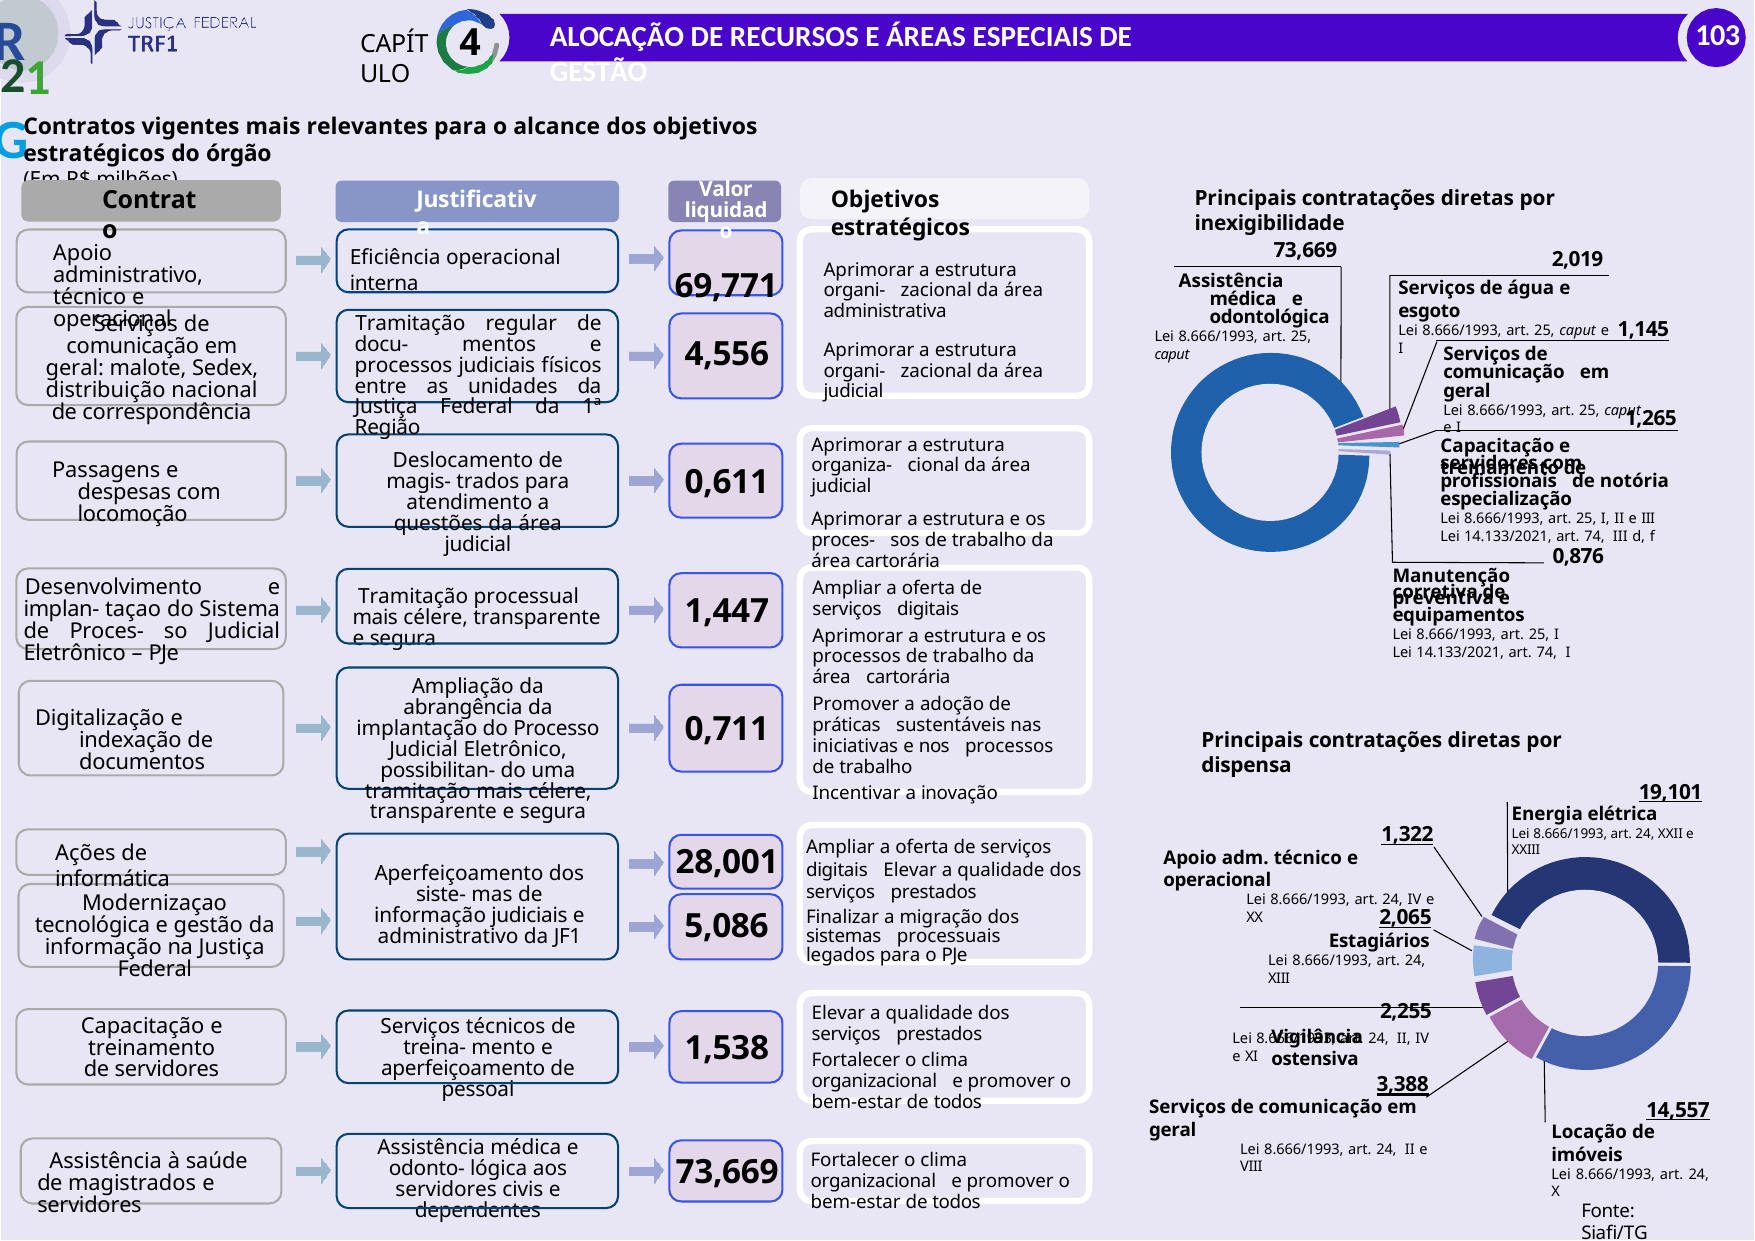

RG
103
21
ALOCAÇÃO DE RECURSOS E ÁREAS ESPECIAIS DE GESTÃO
4
CAPÍTULO
Contratos vigentes mais relevantes para o alcance dos objetivos estratégicos do órgão
(Em R$ milhões)
Valor liquidado
69,771
Contrato
Justificativa
Objetivos estratégicos
Principais contratações diretas por inexigibilidade
73,669
Apoio administrativo, técnico e operacional
Eficiência operacional interna
2,019
Aprimorar a estrutura organi- zacional da área administrativa
Aprimorar a estrutura organi- zacional da área judicial
Assistência médica e odontológica
Lei 8.666/1993, art. 25, caput
Serviços de água e esgoto
Lei 8.666/1993, art. 25, caput e I
Serviços de comunicação em geral: malote, Sedex, distribuição nacional de correspondência
Tramitação regular de docu- mentos e processos judiciais físicos entre as unidades da Justiça Federal da 1ª Região
1,145
4,556
Serviços de comunicação em geral
Lei 8.666/1993, art. 25, caput e I
1,265
Aprimorar a estrutura organiza- cional da área judicial
Aprimorar a estrutura e os proces- sos de trabalho da área cartorária
Capacitação e treinamento de
Deslocamento de magis- trados para atendimento a questões da área judicial
servidores com profissionais de notória especialização
Lei 8.666/1993, art. 25, I, II e III
Lei 14.133/2021, art. 74, III d, f
Passagens e despesas com locomoção
0,611
0,876
Manutenção preventiva e
Desenvolvimento e implan- taçao do Sistema de Proces- so Judicial Eletrônico – PJe
Ampliar a oferta de serviços digitais
Aprimorar a estrutura e os processos de trabalho da área cartorária
Promover a adoção de práticas sustentáveis nas iniciativas e nos processos de trabalho
Incentivar a inovação
corretiva de equipamentos
Lei 8.666/1993, art. 25, I
Lei 14.133/2021, art. 74, I
Tramitação processual mais célere, transparente e segura
1,447
Ampliação da abrangência da implantação do Processo
Judicial Eletrônico, possibilitan- do uma tramitação mais célere, transparente e segura
Digitalização e indexação de documentos
0,711
Principais contratações diretas por dispensa
	19,101
Energia elétrica
Lei 8.666/1993, art. 24, XXII e XXIII
28,001
5,086
	1,322
Apoio adm. técnico e operacional
Lei 8.666/1993, art. 24, IV e XX
Ampliar a oferta de serviços digitais Elevar a qualidade dos serviços prestados
Finalizar a migração dos sistemas processuais legados para o PJe
Ações de informática
Aperfeiçoamento dos siste- mas de informação judiciais e administrativo da JF1
Modernizaçao tecnológica e gestão da informação na Justiça Federal
	2,065
Estagiários
Lei 8.666/1993, art. 24, XIII
2,255
Vigilância ostensiva
Elevar a qualidade dos serviços prestados
Fortalecer o clima organizacional e promover o bem-estar de todos
Capacitação e treinamento de servidores
Serviços técnicos de treina- mento e aperfeiçoamento de pessoal
1,538
Lei 8.666/1993, art. 24, II, IV e XI
	3,388
Serviços de comunicação em geral
Lei 8.666/1993, art. 24, II e VIII
	14,557
Locação de imóveis
Lei 8.666/1993, art. 24, X
Assistência médica e odonto- lógica aos servidores civis e dependentes
Assistência à saúde de magistrados e servidores
Fortalecer o clima organizacional e promover o bem-estar de todos
73,669
Fonte: Siafi/TG